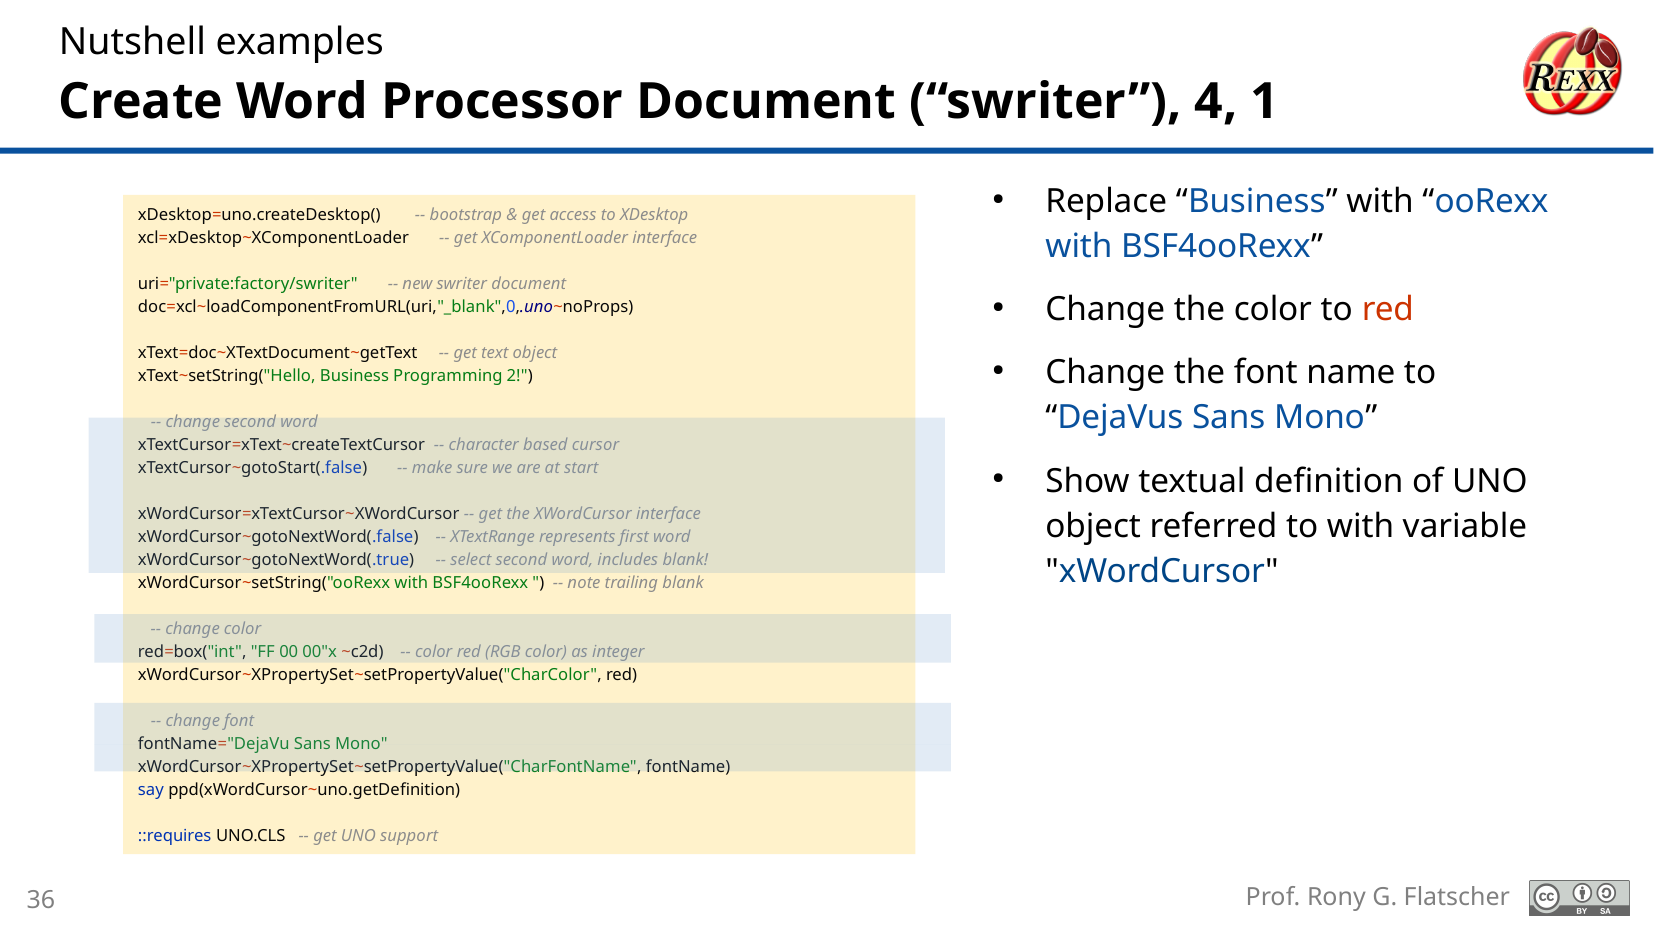

# Nutshell examples Create Word Processor Document (“swriter”), 4, 1
Replace “Business” with “ooRexx with BSF4ooRexx”
Change the color to red
Change the font name to “DejaVus Sans Mono”
Show textual definition of UNO object referred to with variable "xWordCursor"
xDesktop=uno.createDesktop() -- bootstrap & get access to XDesktop
xcl=xDesktop~XComponentLoader -- get XComponentLoader interface
uri="private:factory/swriter" -- new swriter document
doc=xcl~loadComponentFromURL(uri,"_blank",0,.uno~noProps)
xText=doc~XTextDocument~getText -- get text object
xText~setString("Hello, Business Programming 2!")
 -- change second word
xTextCursor=xText~createTextCursor -- character based cursor
xTextCursor~gotoStart(.false) -- make sure we are at start
xWordCursor=xTextCursor~XWordCursor -- get the XWordCursor interface
xWordCursor~gotoNextWord(.false) -- XTextRange represents first word
xWordCursor~gotoNextWord(.true) -- select second word, includes blank!
xWordCursor~setString("ooRexx with BSF4ooRexx ") -- note trailing blank
 -- change color
red=box("int", "FF 00 00"x ~c2d) -- color red (RGB color) as integer
xWordCursor~XPropertySet~setPropertyValue("CharColor", red)
 -- change font
fontName="DejaVu Sans Mono"
xWordCursor~XPropertySet~setPropertyValue("CharFontName", fontName)
say ppd(xWordCursor~uno.getDefinition)
::requires UNO.CLS -- get UNO support